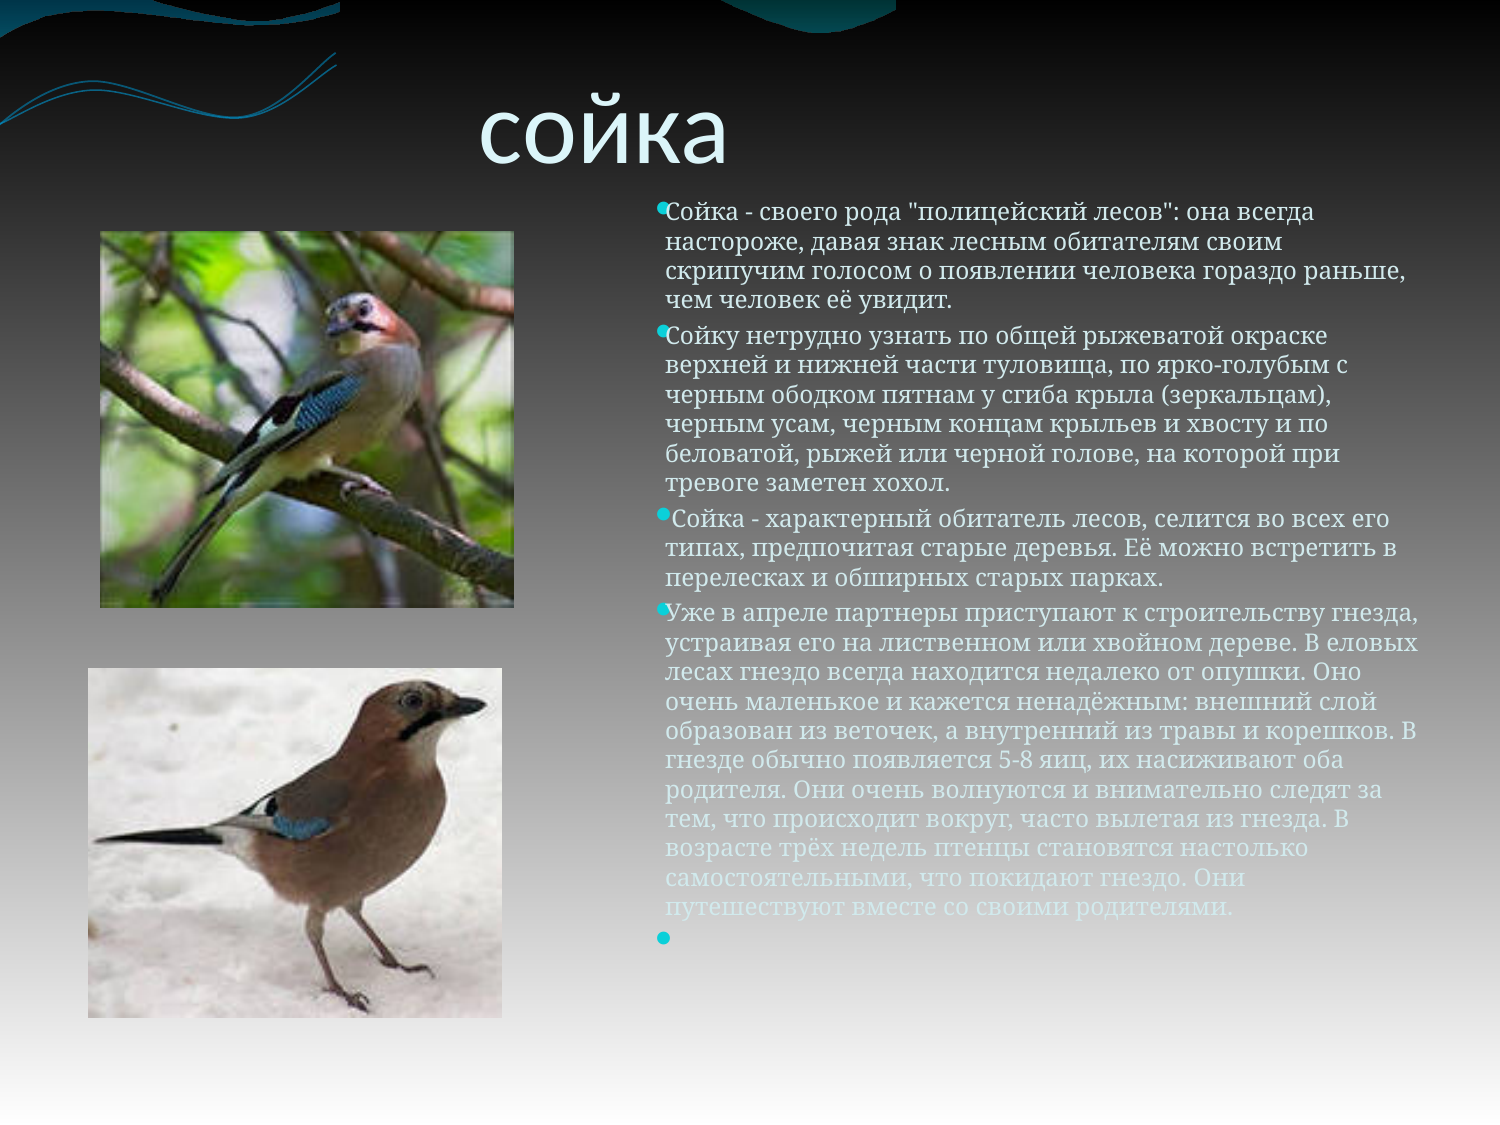

# сойка
Сойка - своего рода "полицейский лесов": она всегда настороже, давая знак лесным обитателям своим скрипучим голосом о появлении человека гораздо раньше, чем человек её увидит.
Сойку нетрудно узнать по общей рыжеватой окраске верхней и нижней части туловища, по ярко-голубым с черным ободком пятнам у сгиба крыла (зеркальцам), черным усам, черным концам крыльев и хвосту и по беловатой, рыжей или черной голове, на которой при тревоге заметен хохол.
 Сойка - характерный обитатель лесов, селится во всех его типах, предпочитая старые деревья. Её можно встретить в перелесках и обширных старых парках.
Уже в апреле партнеры приступают к строительству гнезда, устраивая его на лиственном или хвойном дереве. В еловых лесах гнездо всегда находится недалеко от опушки. Оно очень маленькое и кажется ненадёжным: внешний слой образован из веточек, а внутренний из травы и корешков. В гнезде обычно появляется 5-8 яиц, их насиживают оба родителя. Они очень волнуются и внимательно следят за тем, что происходит вокруг, часто вылетая из гнезда. В возрасте трёх недель птенцы становятся настолько самостоятельными, что покидают гнездо. Они путешествуют вместе со своими родителями.